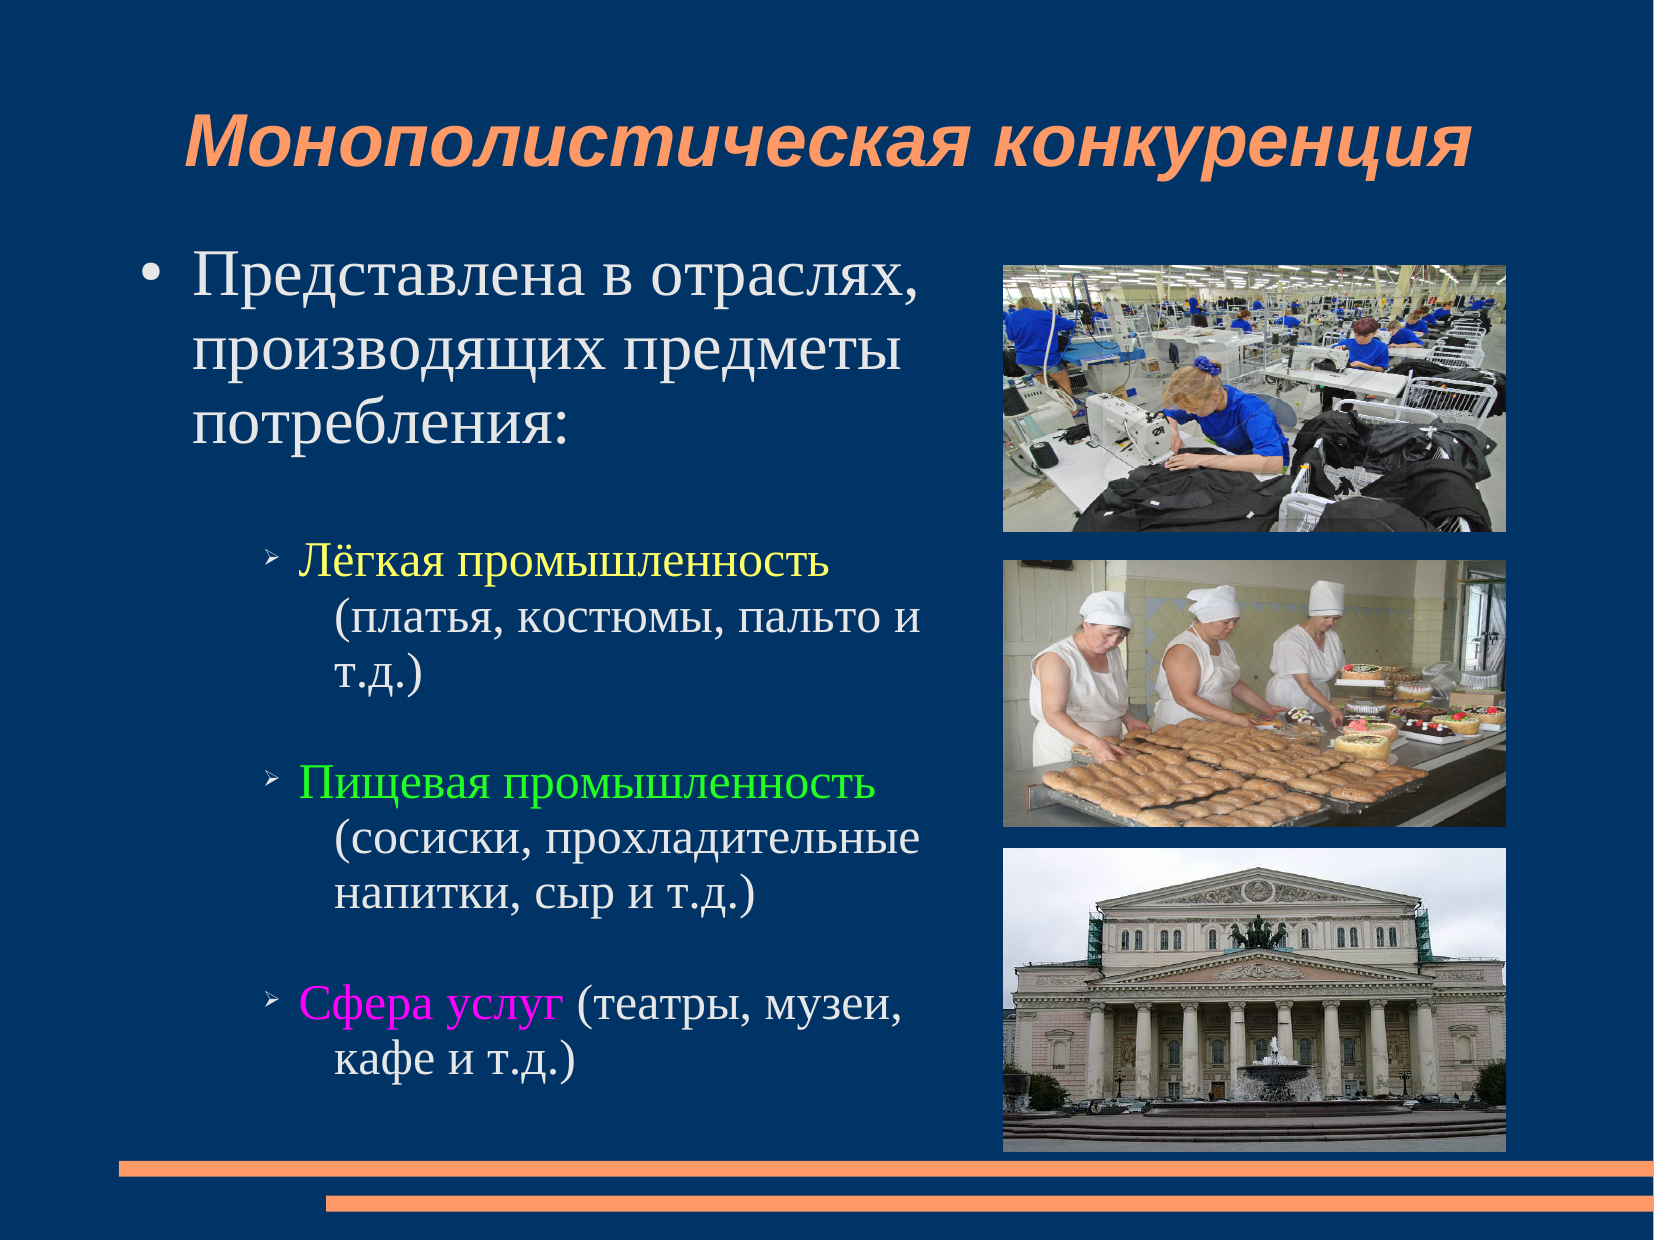

# Монополистическая конкуренция
Представлена в отраслях, производящих предметы потребления:
Лёгкая промышленность (платья, костюмы, пальто и т.д.)
Пищевая промышленность (сосиски, прохладительные напитки, сыр и т.д.)
Сфера услуг (театры, музеи, кафе и т.д.)